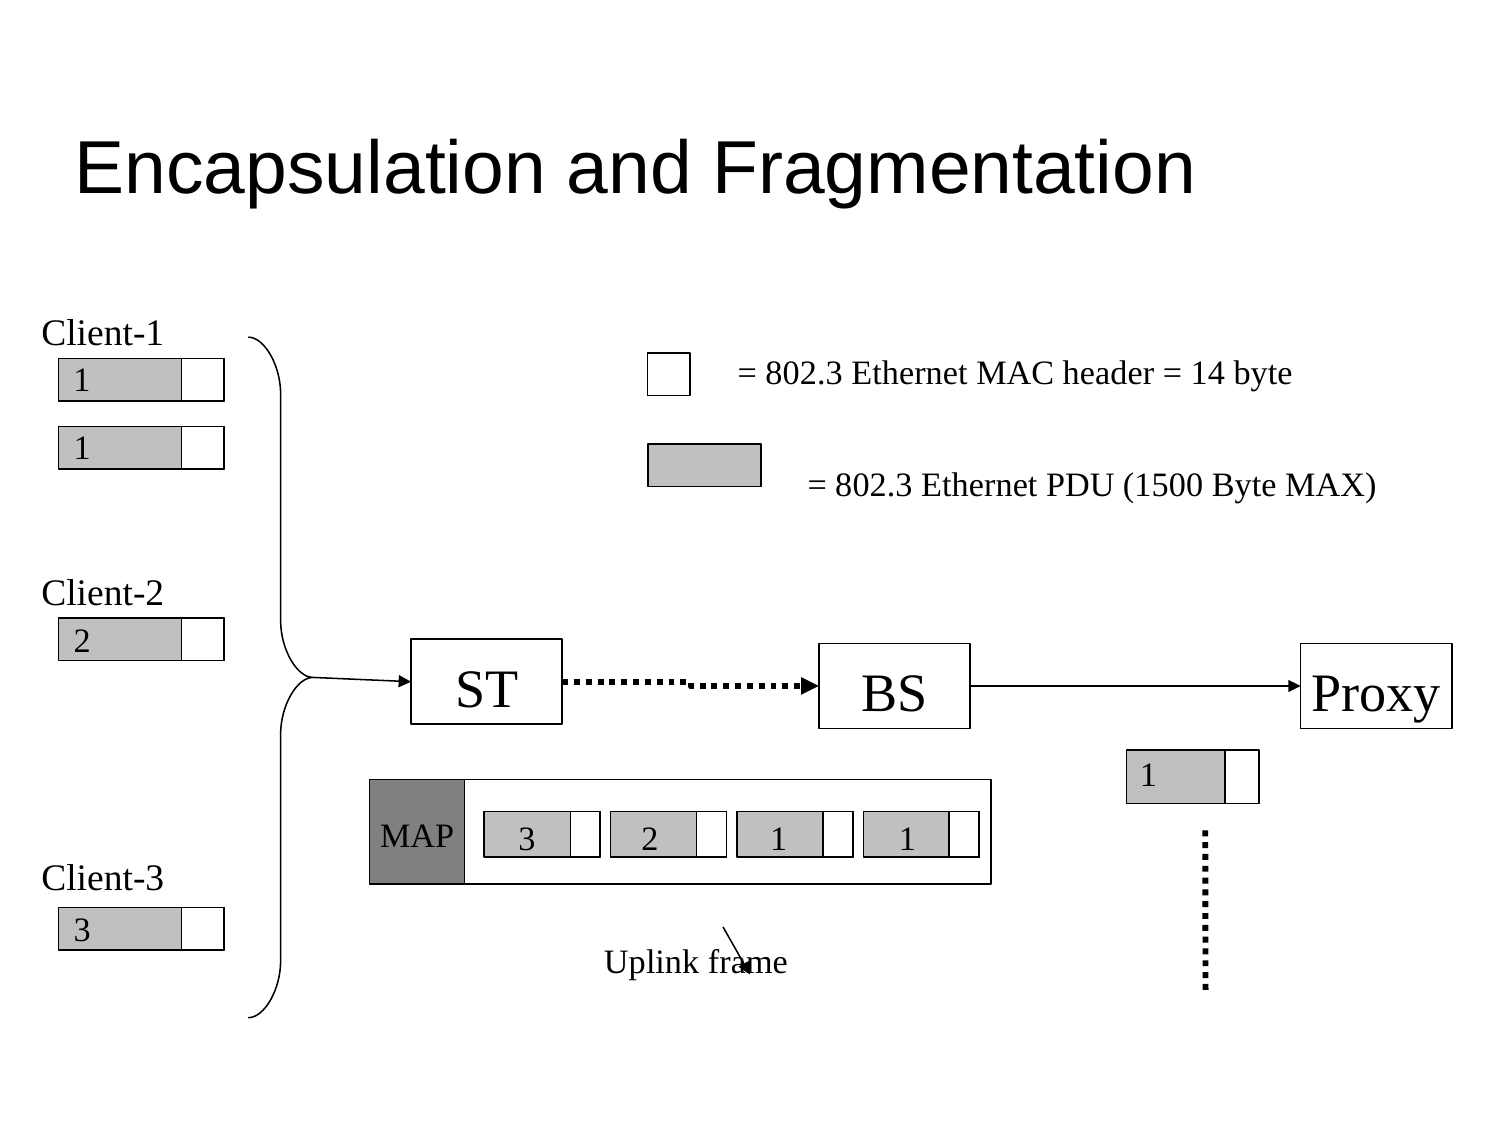

# Encapsulation and Fragmentation
Client-1
= 802.3 Ethernet MAC header = 14 byte
1
1
= 802.3 Ethernet PDU (1500 Byte MAX)‏
Client-2
2
ST
BS
Proxy
1
MAP
3
2
1
1
Client-3
3
Uplink frame